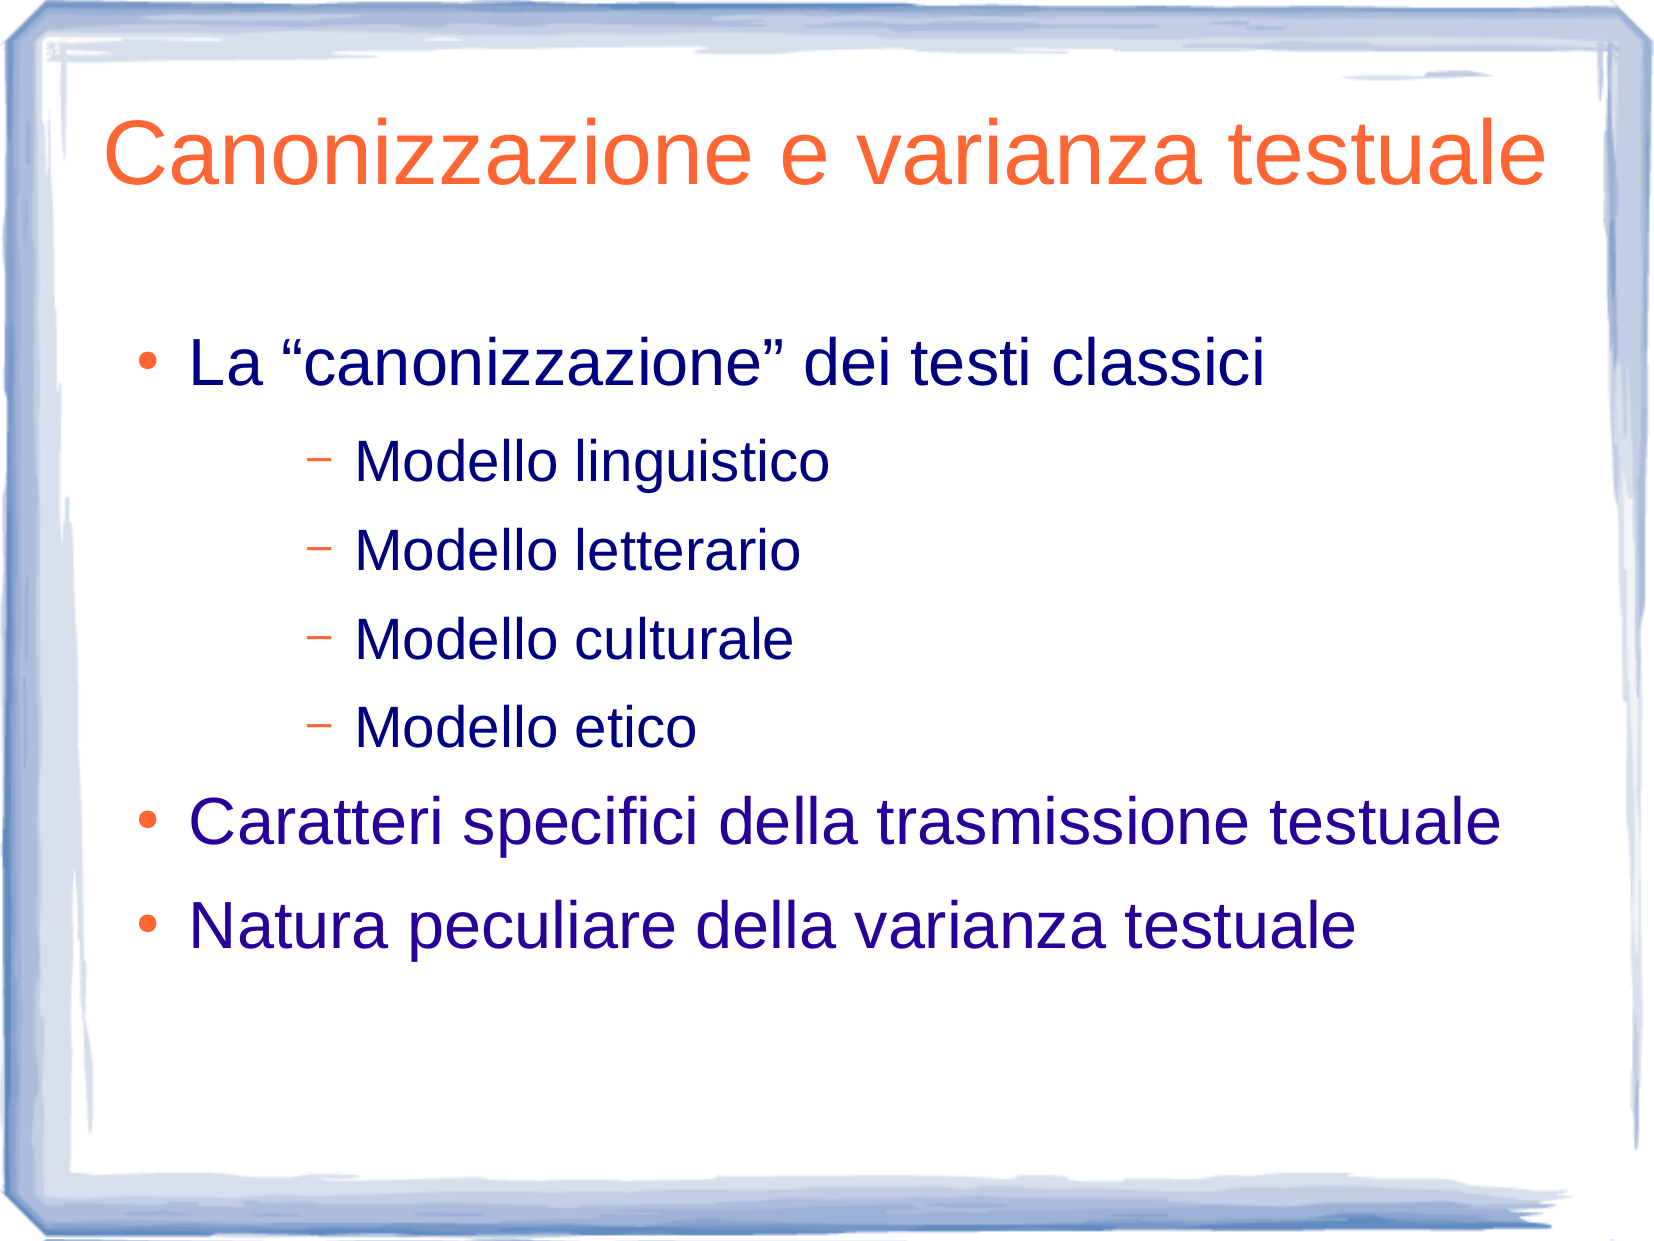

# Canonizzazione e varianza testuale
La “canonizzazione” dei testi classici
Modello linguistico
Modello letterario
Modello culturale
Modello etico
Caratteri specifici della trasmissione testuale
Natura peculiare della varianza testuale